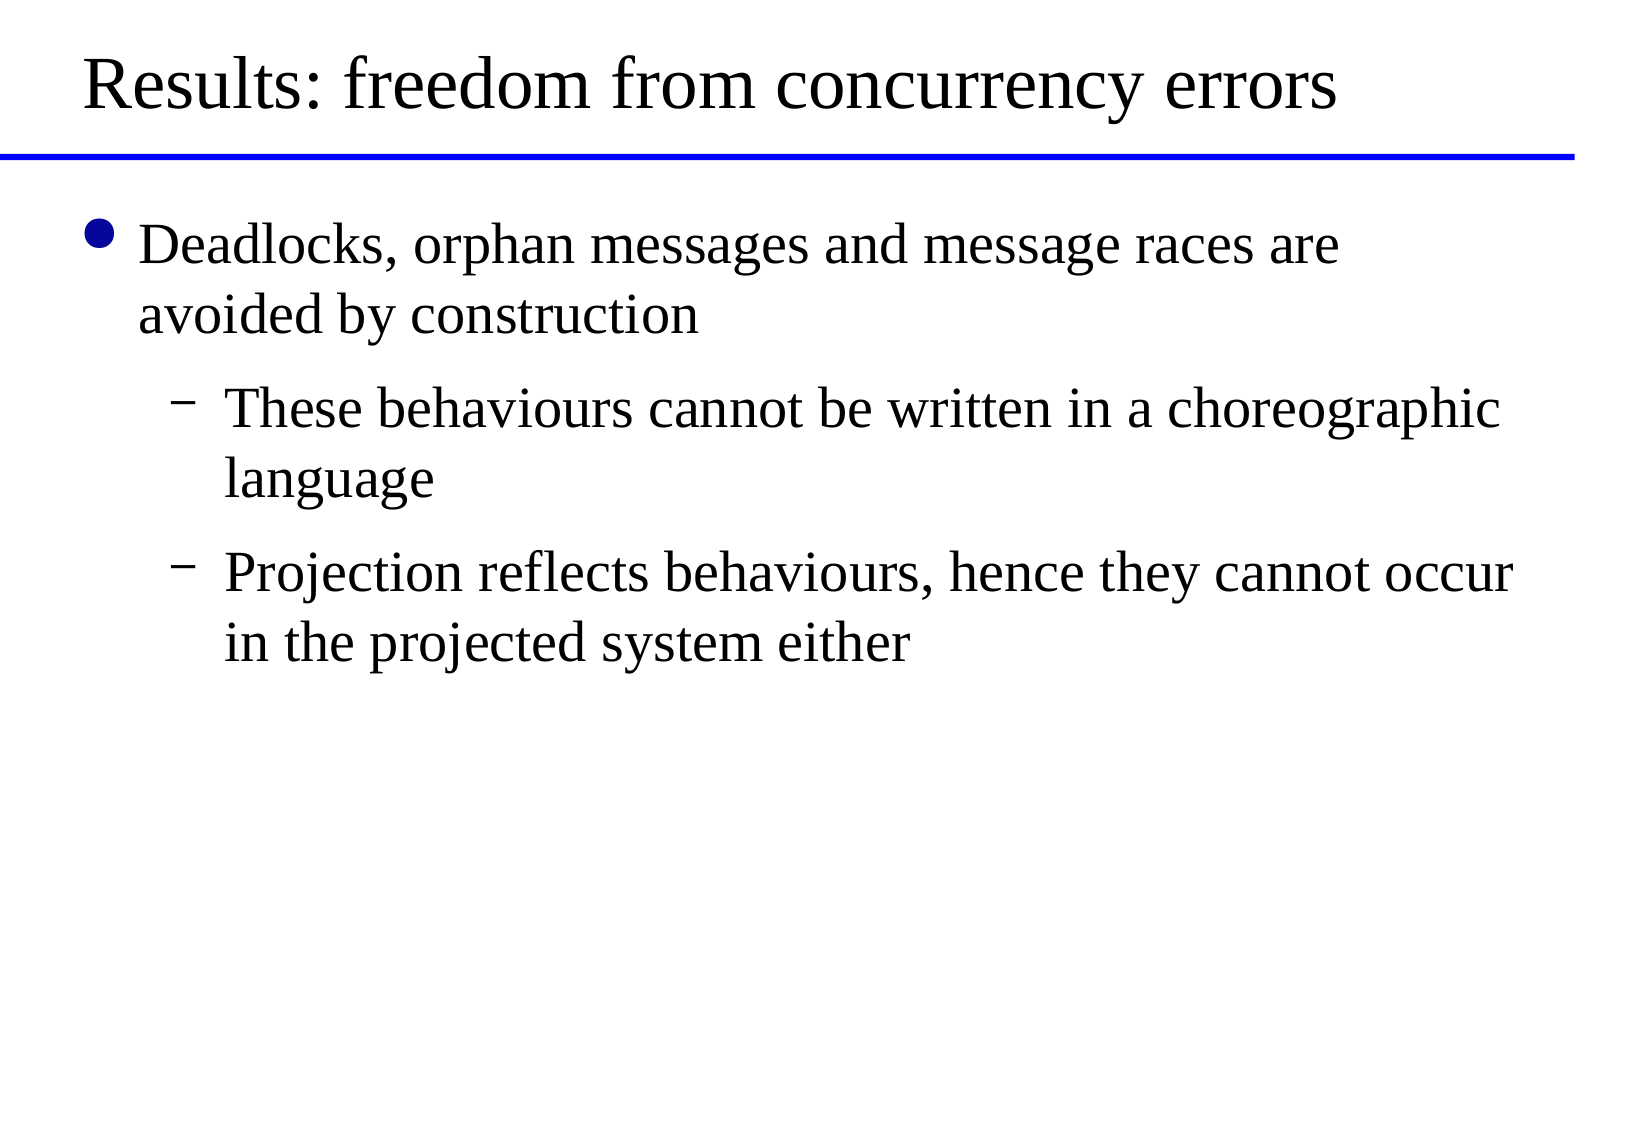

# Results: freedom from concurrency errors
Deadlocks, orphan messages and message races are avoided by construction
These behaviours cannot be written in a choreographic language
Projection reflects behaviours, hence they cannot occur in the projected system either